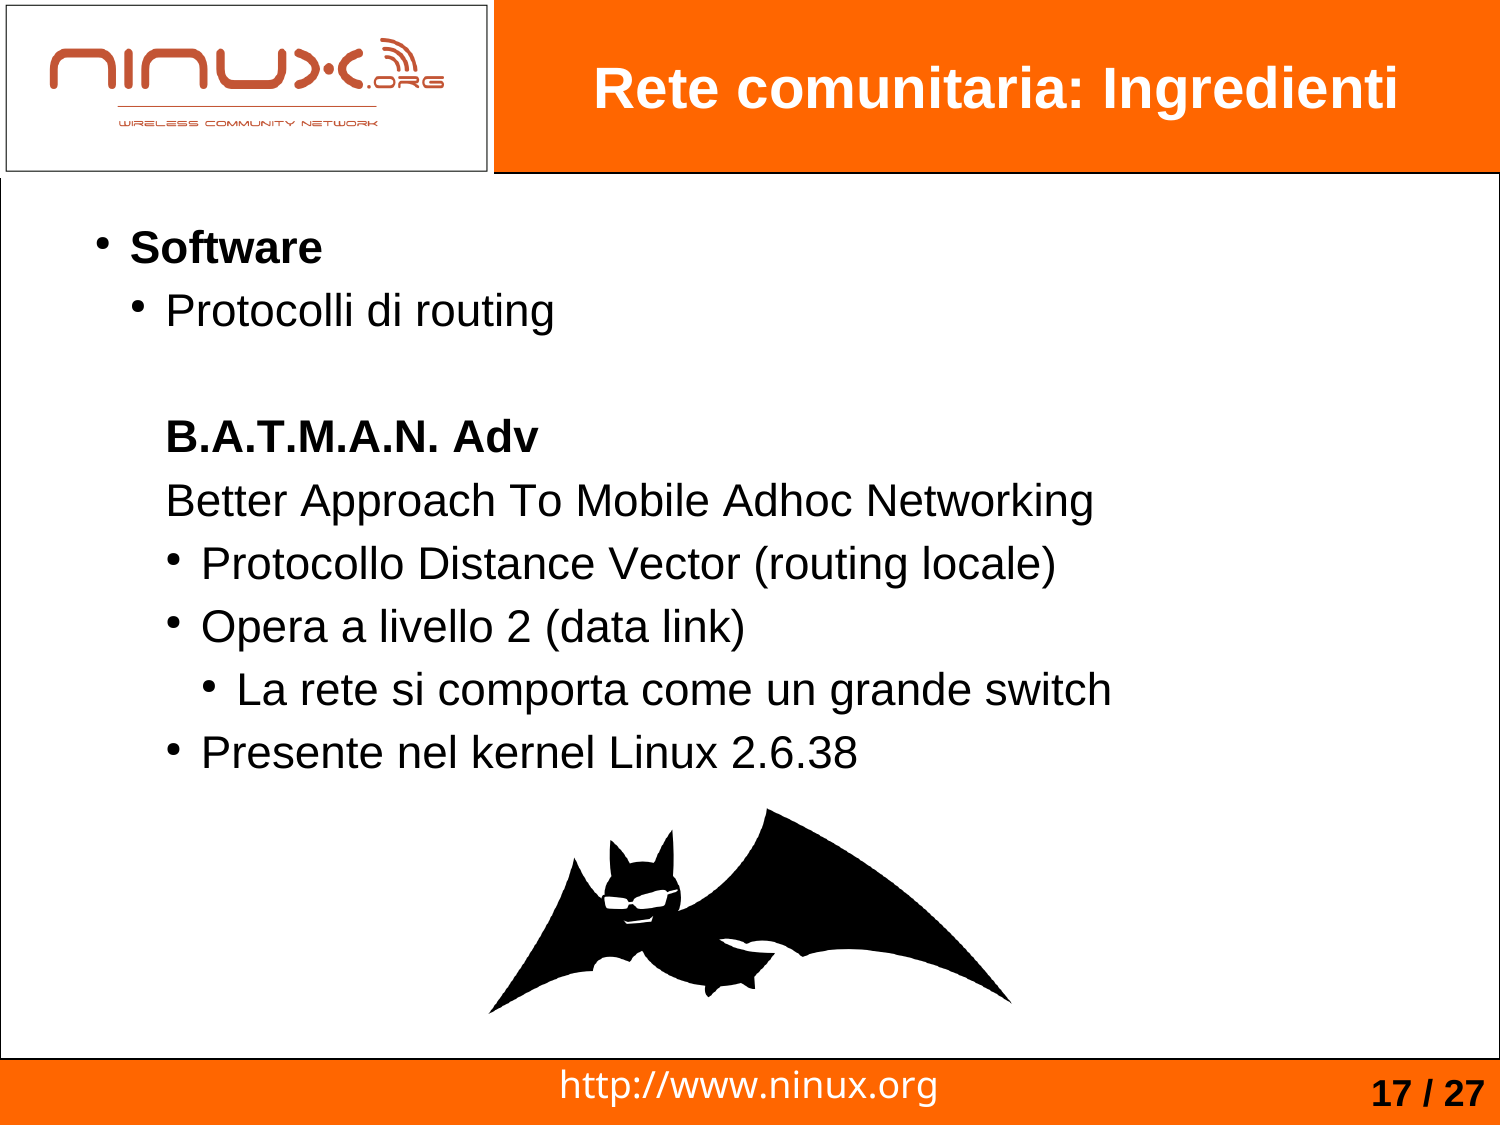

# Rete comunitaria: Ingredienti
Software
Protocolli di routing
B.A.T.M.A.N. Adv
Better Approach To Mobile Adhoc Networking
Protocollo Distance Vector (routing locale)
Opera a livello 2 (data link)
La rete si comporta come un grande switch
Presente nel kernel Linux 2.6.38
http://www.ninux.org